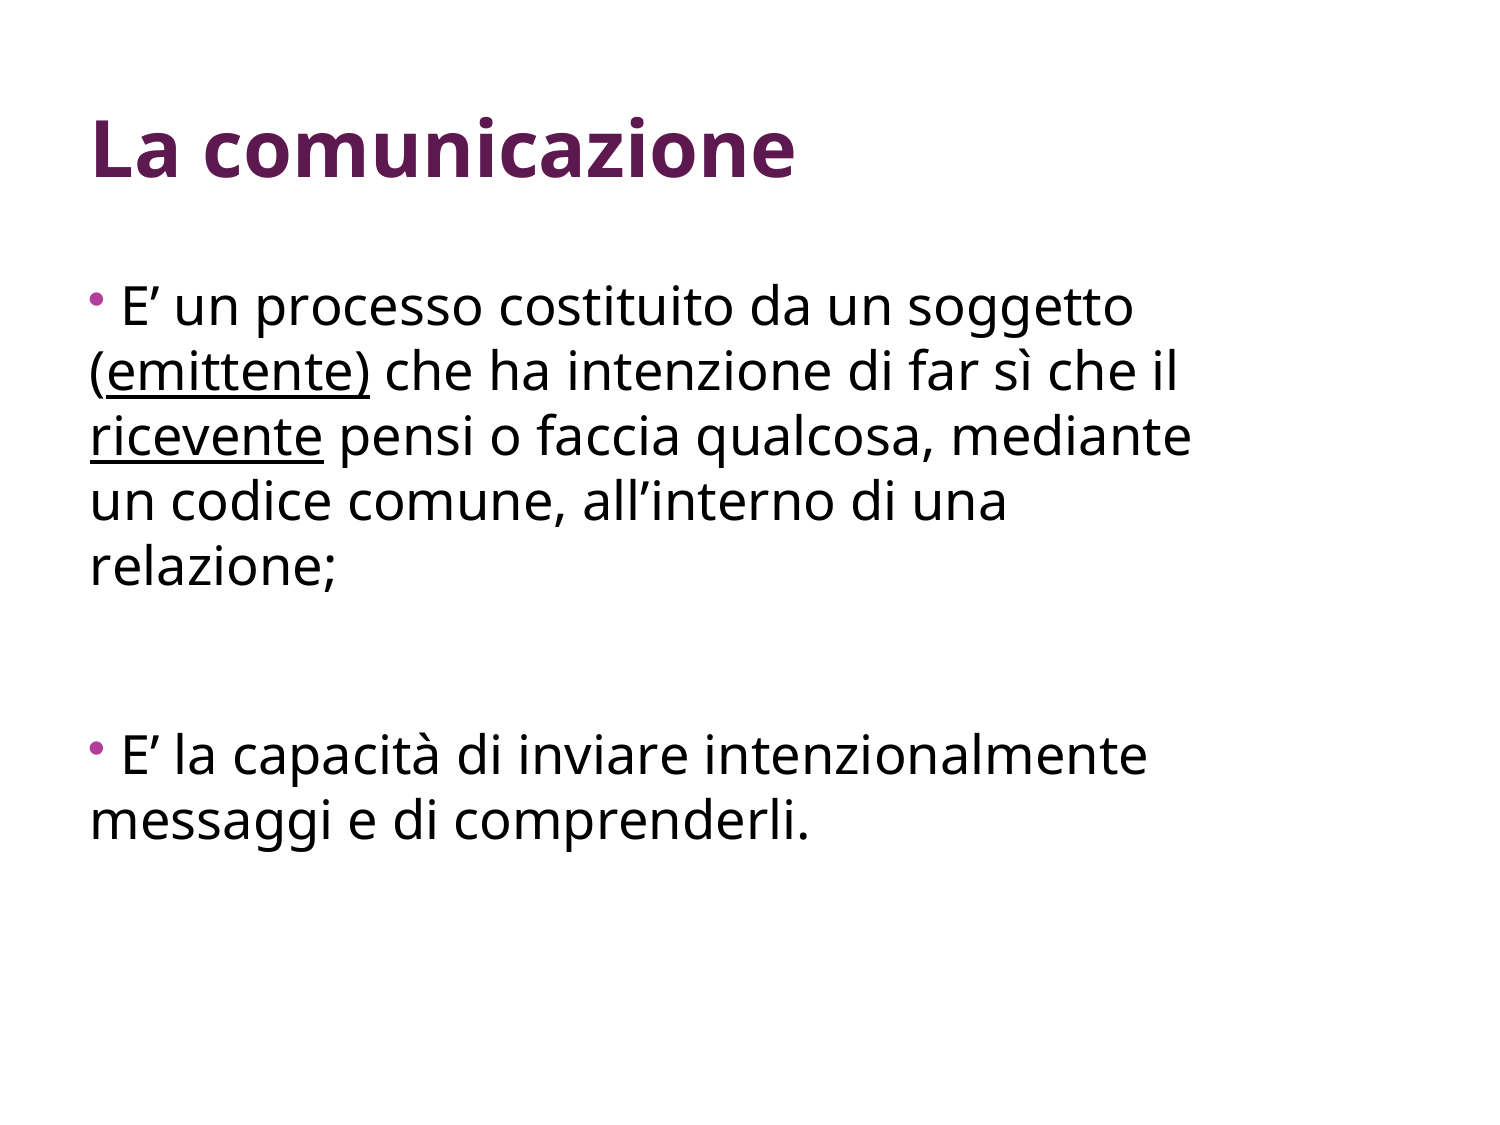

# La comunicazione
 E’ un processo costituito da un soggetto (emittente) che ha intenzione di far sì che il ricevente pensi o faccia qualcosa, mediante un codice comune, all’interno di una relazione;
 E’ la capacità di inviare intenzionalmente messaggi e di comprenderli.